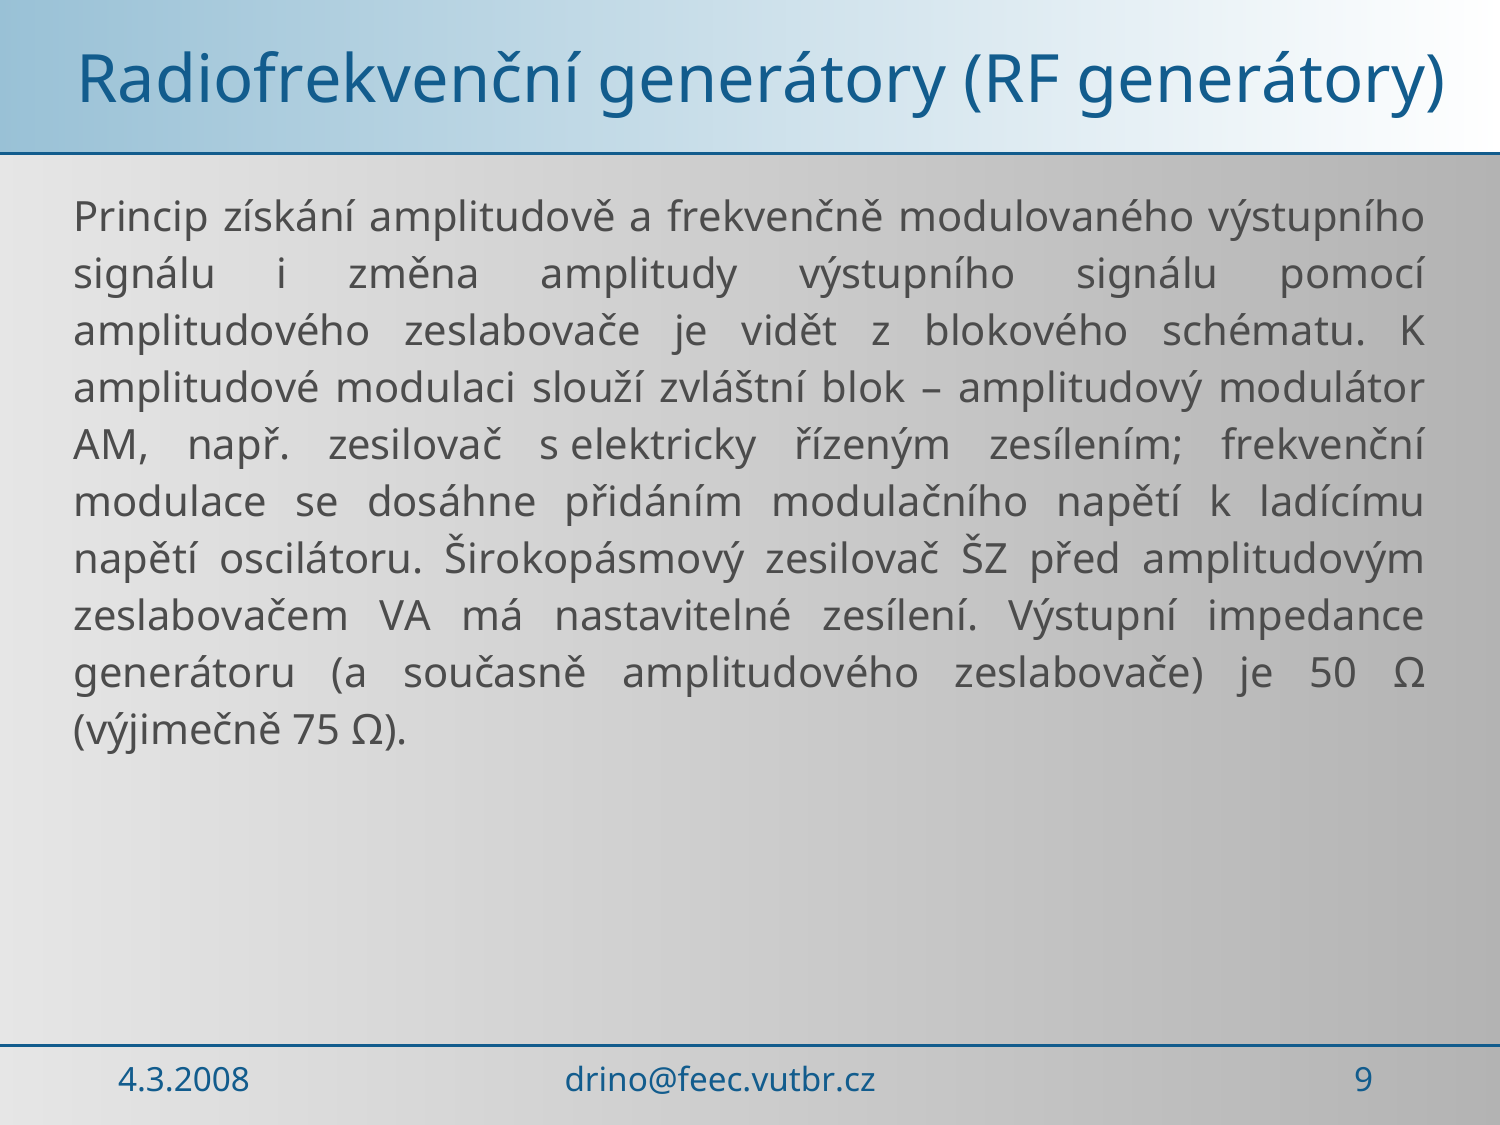

# Radiofrekvenční generátory (RF generátory)
Princip získání amplitudově a frekvenčně modulovaného výstupního signálu i změna amplitudy výstupního signálu pomocí amplitudového zeslabovače je vidět z blokového schématu. K amplitudové modulaci slouží zvláštní blok – amplitudový modulátor AM, např. zesilovač s elektricky řízeným zesílením; frekvenční modulace se dosáhne přidáním modulačního napětí k ladícímu napětí oscilátoru. Širokopásmový zesilovač ŠZ před amplitudovým zeslabovačem VA má nastavitelné zesílení. Výstupní impedance generátoru (a současně amplitudového zeslabovače) je 50 Ω (výjimečně 75 Ω).
4.3.2008
drino@feec.vutbr.cz